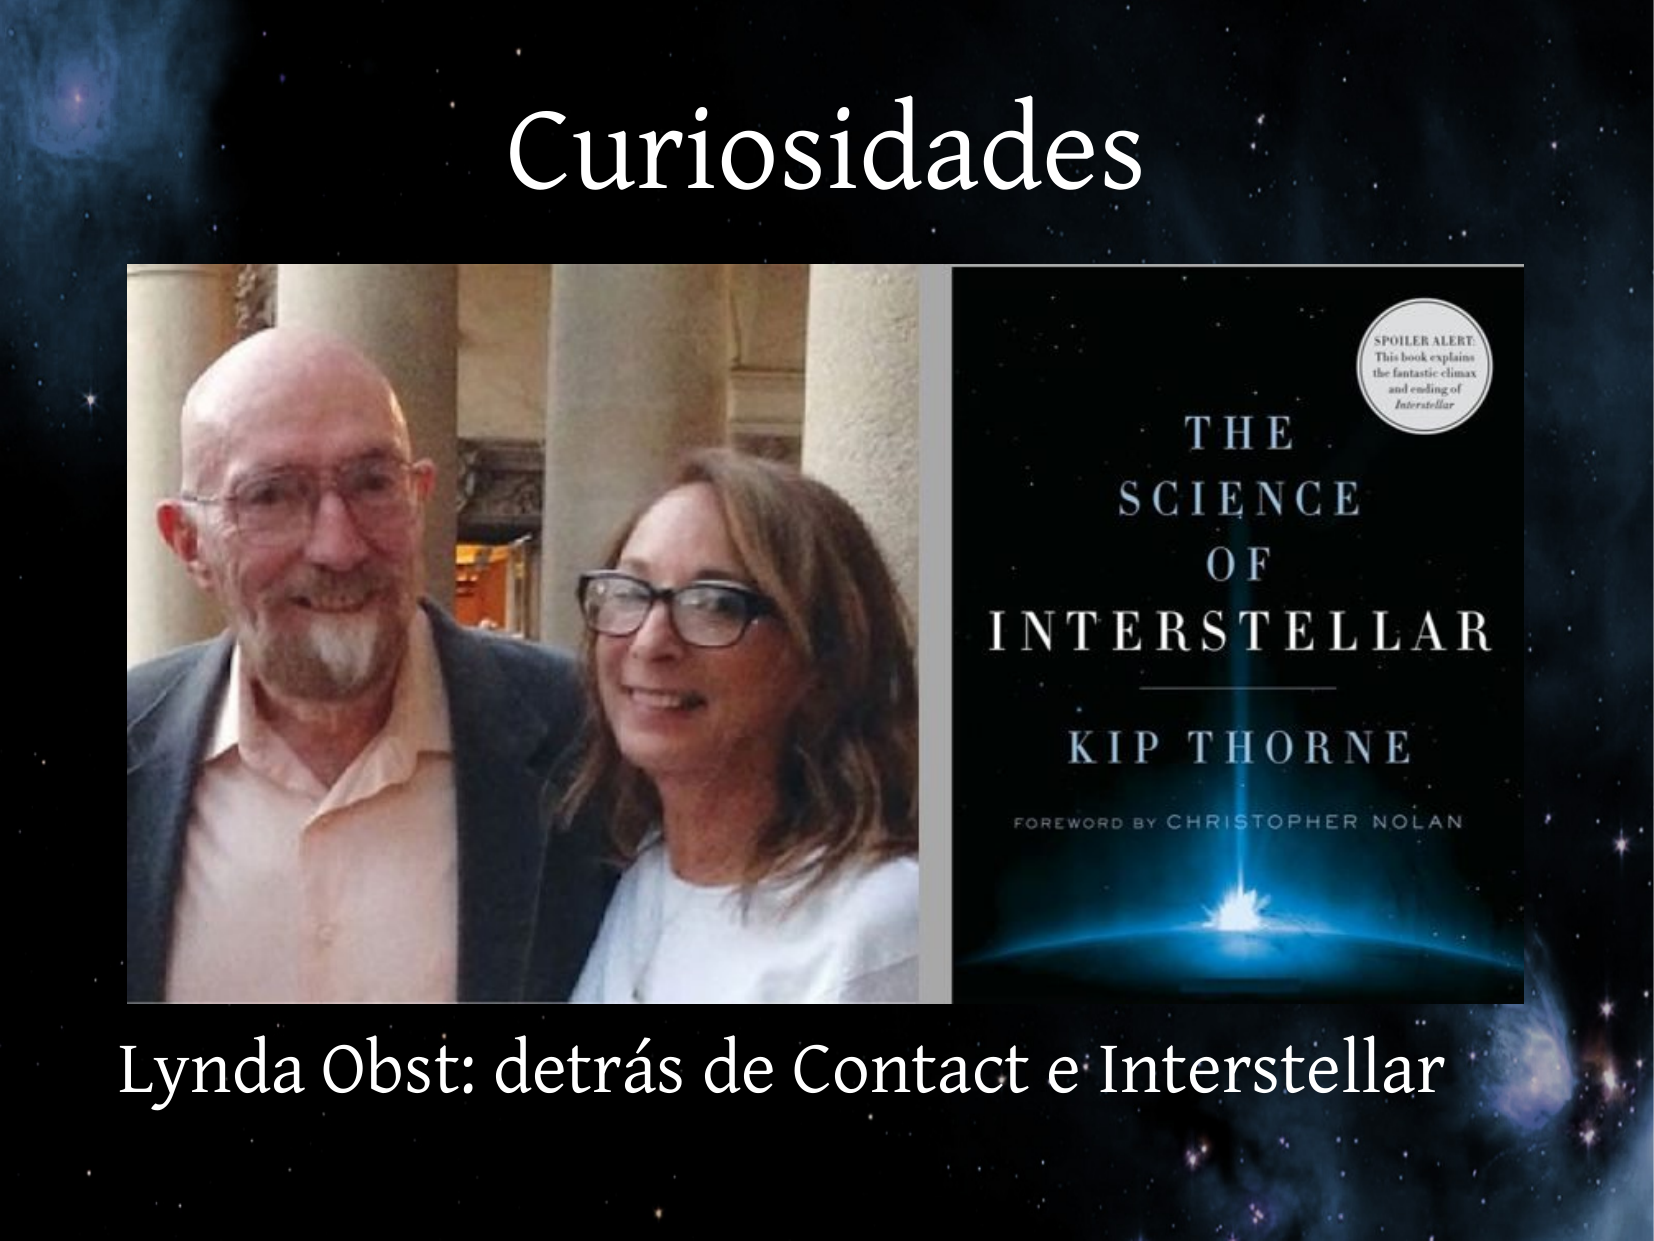

# Curiosidades
Lynda Obst: detrás de Contact e Interstellar